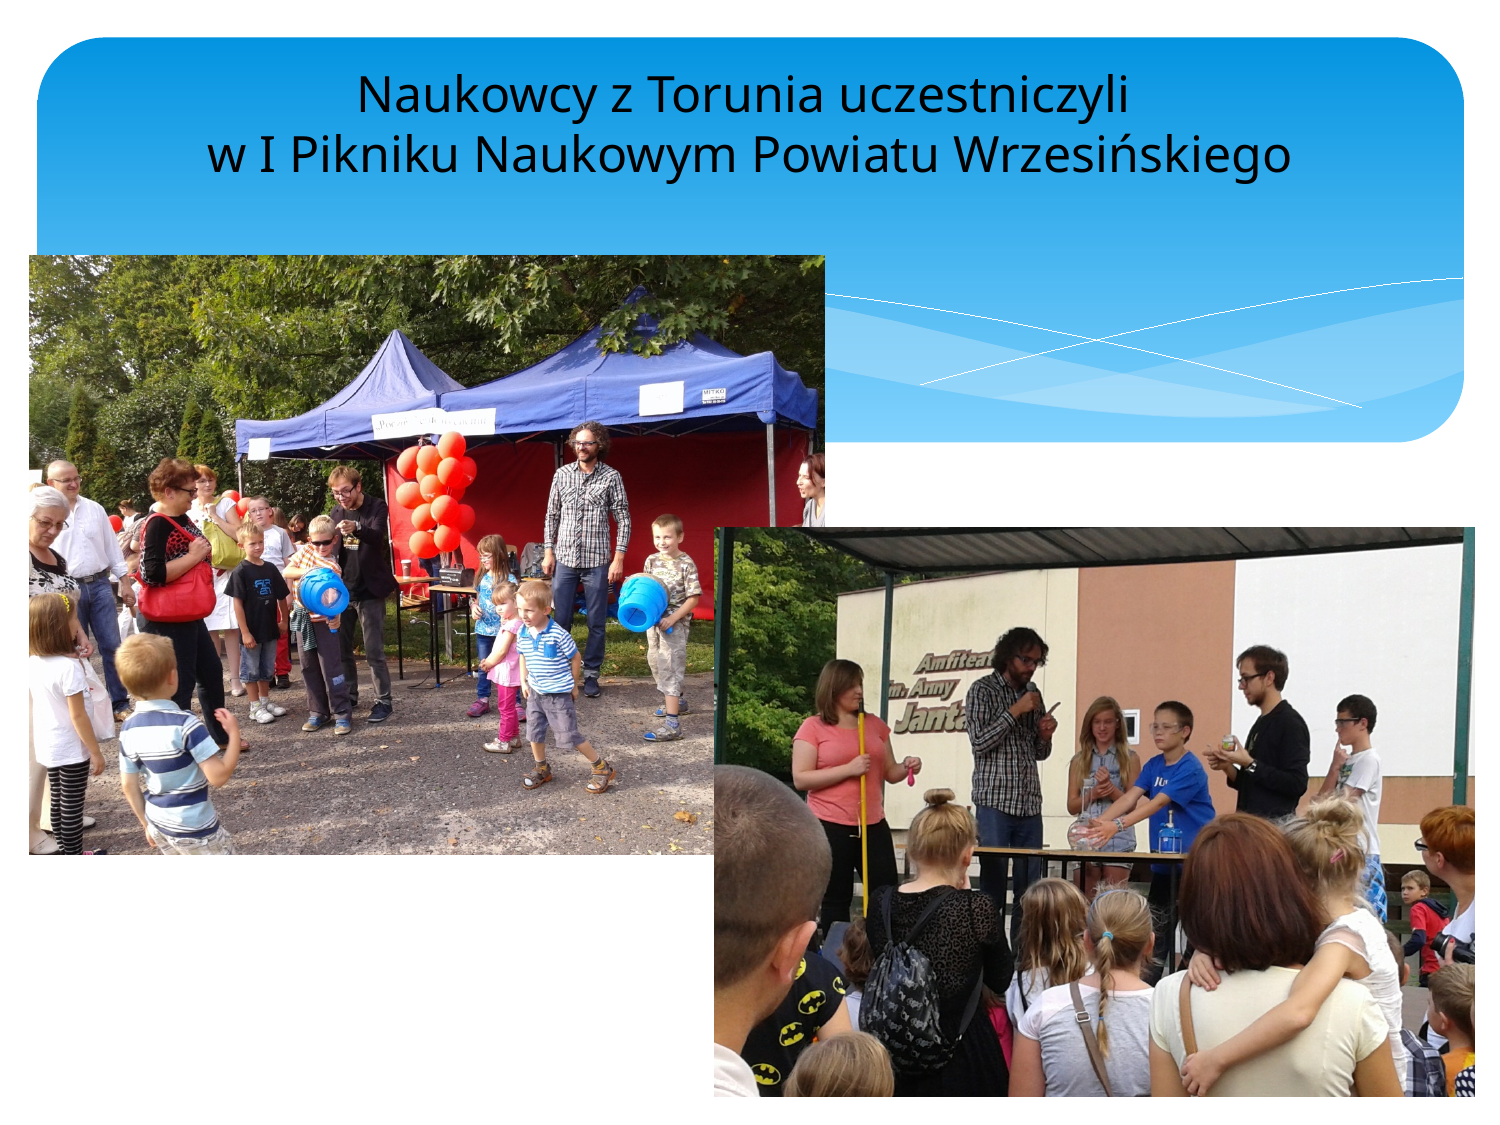

# Naukowcy z Torunia uczestniczyli w I Pikniku Naukowym Powiatu Wrzesińskiego